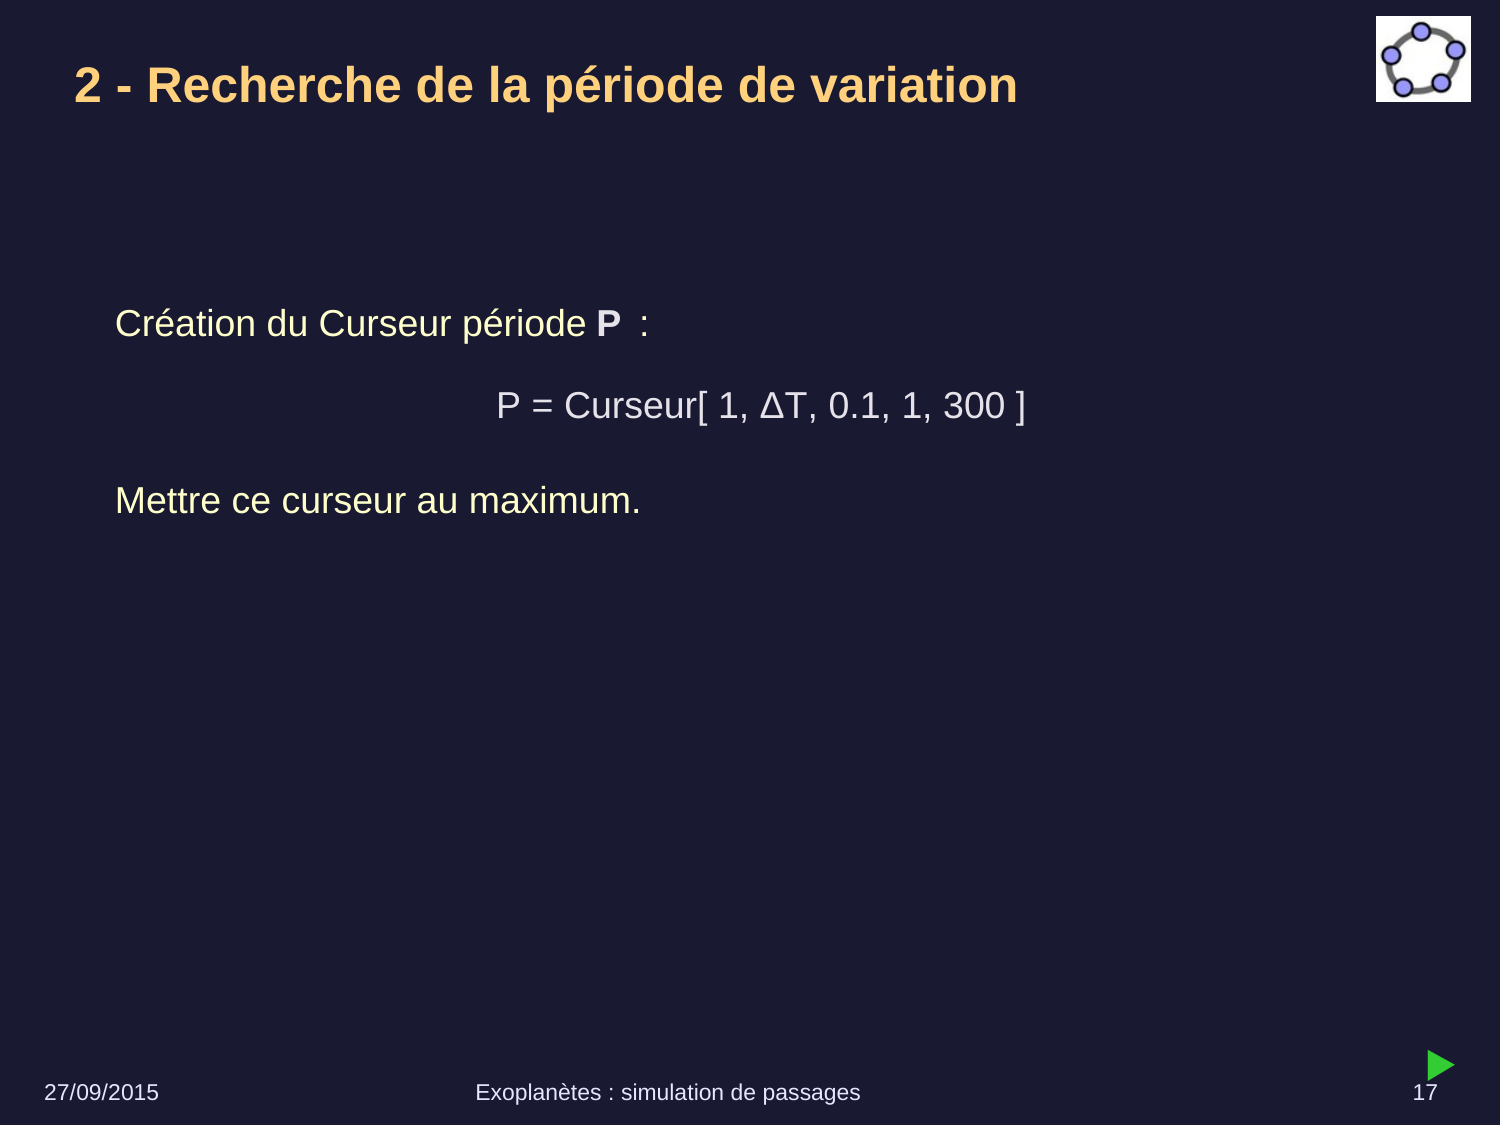

2 - Recherche de la période de variation
Création du Curseur période :
P
P = Curseur[ 1, ΔT, 0.1, 1, 300 ]
Mettre ce curseur au maximum.

27/09/2015
Exoplanètes : simulation de passages
17